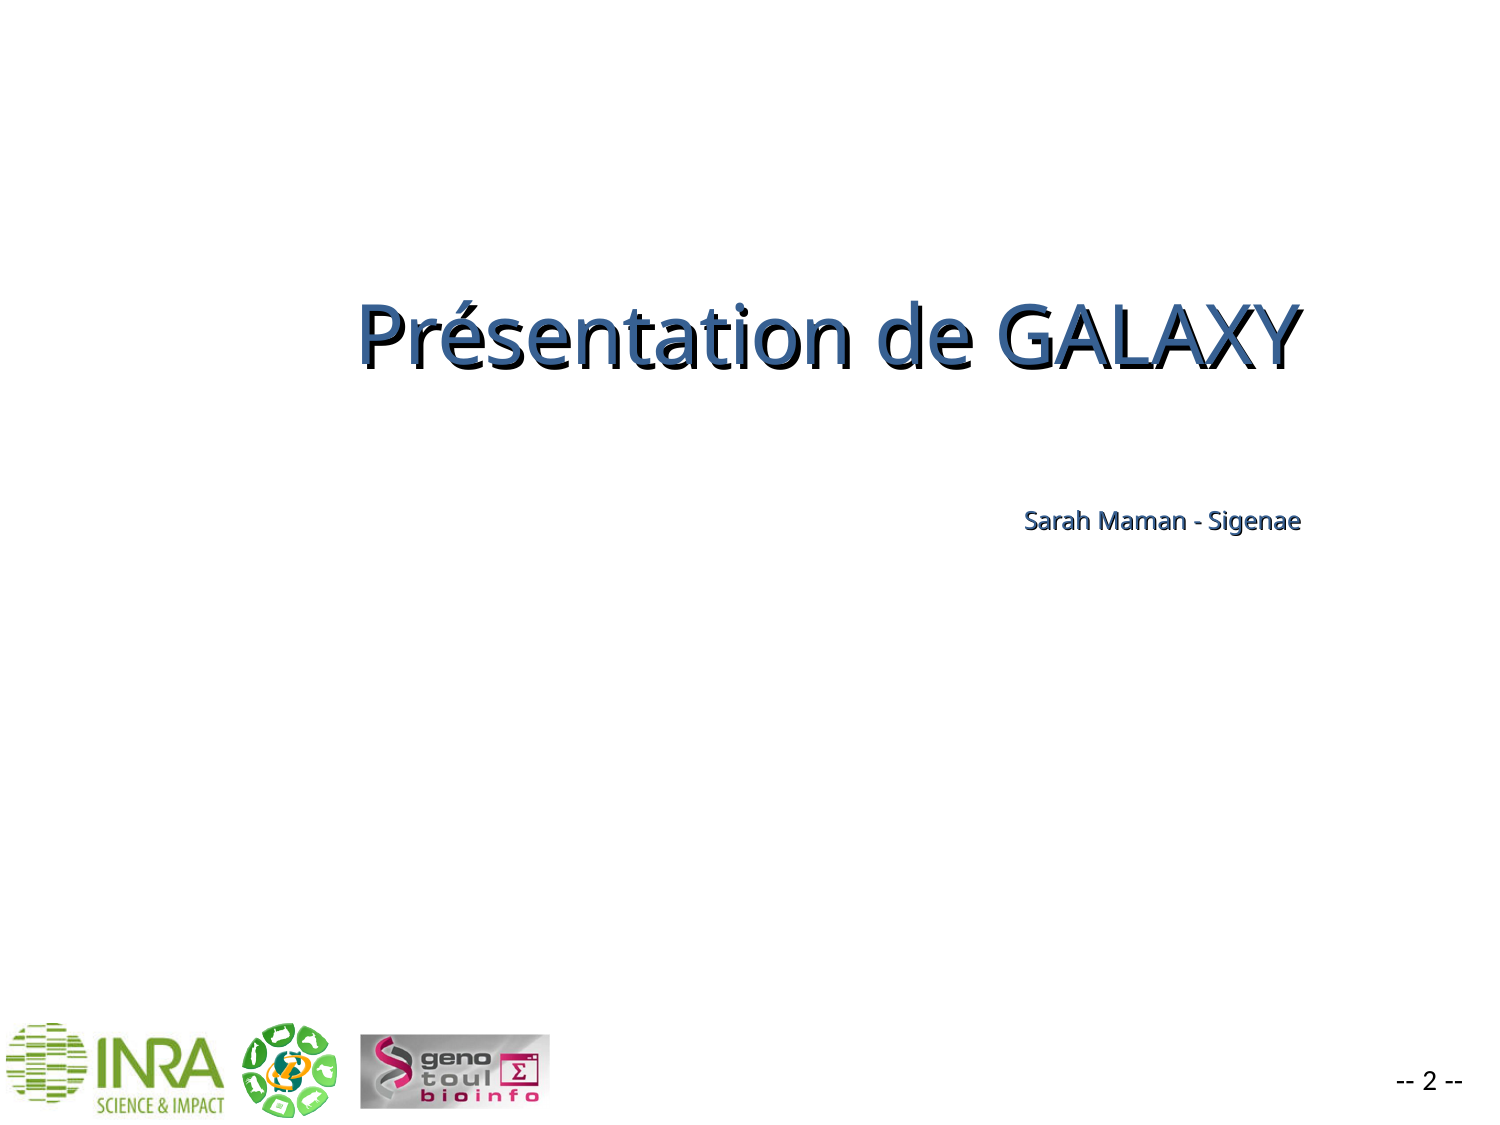

Présentation de GALAXY
Sarah Maman - Sigenae